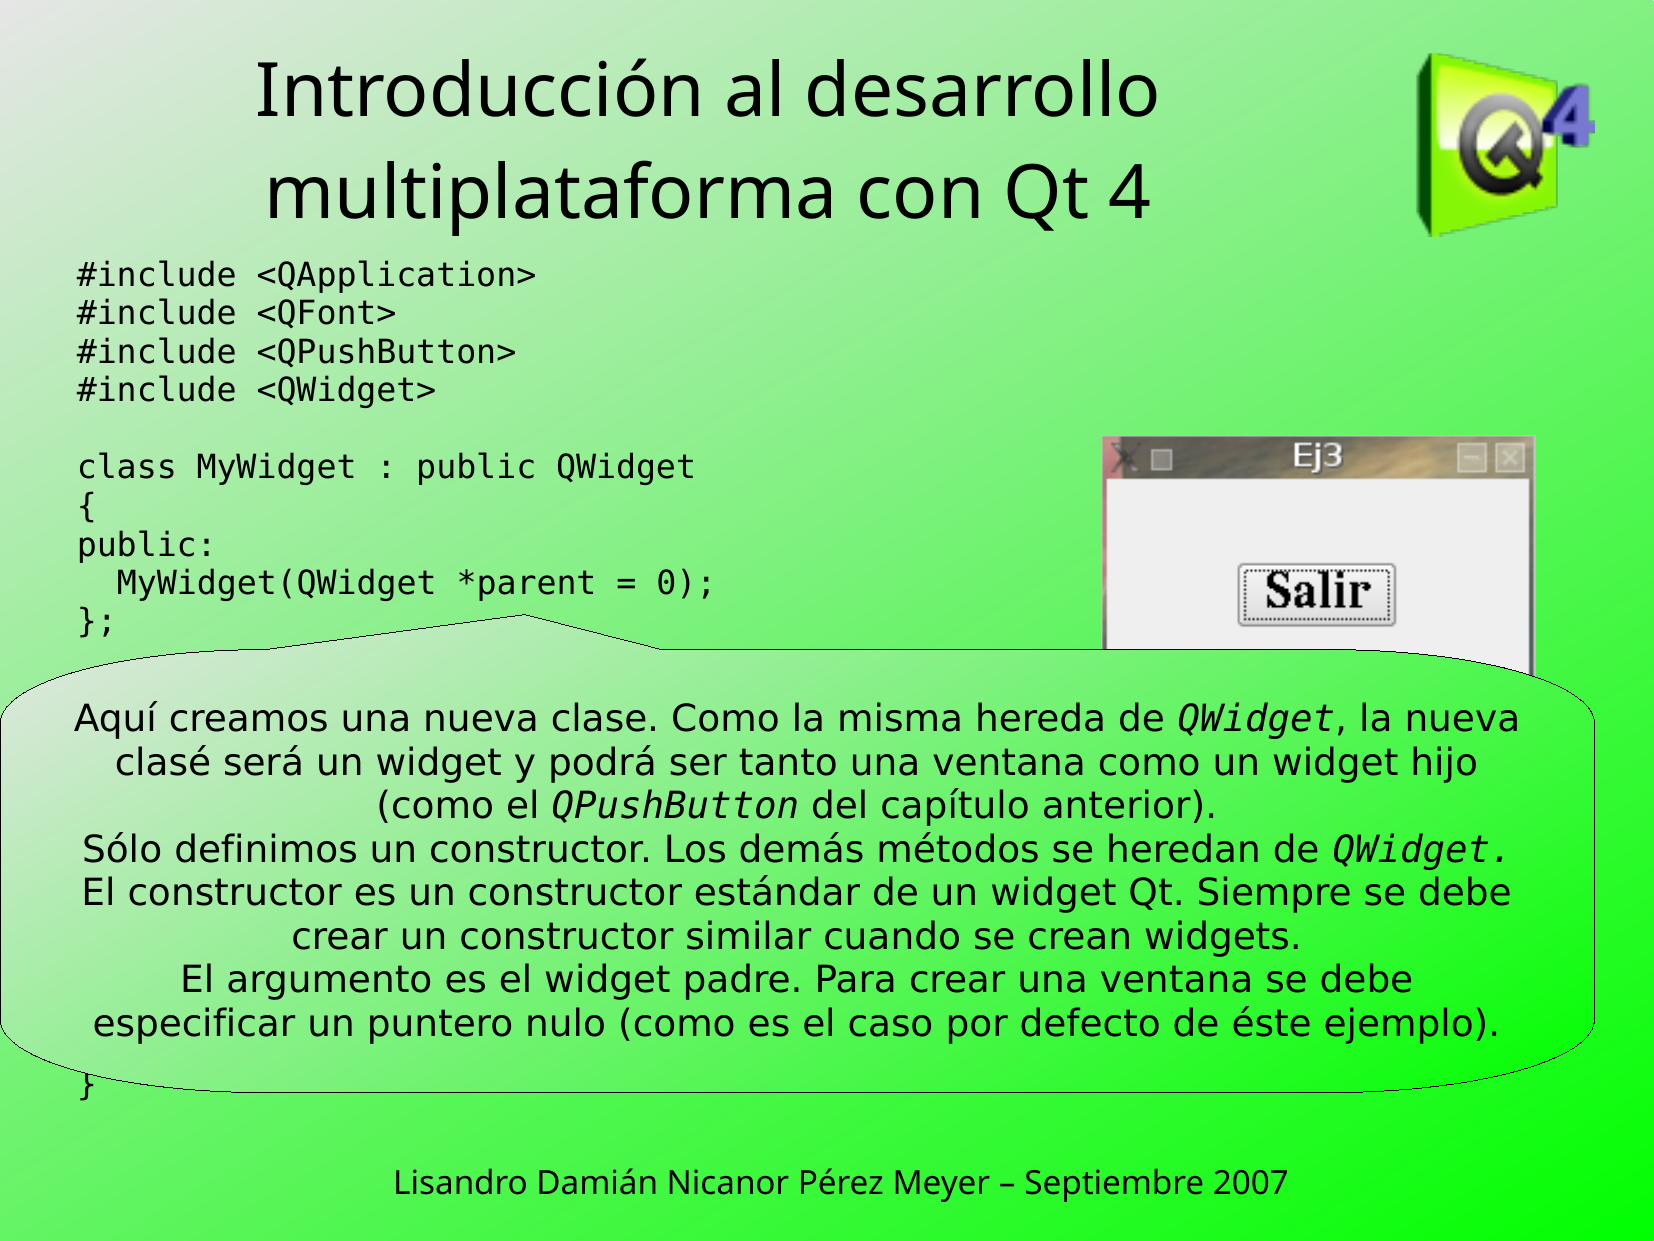

# Introducción al desarrollo multiplataforma con Qt 4
#include <QApplication>
#include <QFont>
#include <QPushButton>
#include <QWidget>
class MyWidget : public QWidget
{
public:
 MyWidget(QWidget *parent = 0);
};
MyWidget::MyWidget(QWidget *parent)
 : QWidget(parent)
{
 setFixedSize(200, 120);
 QPushButton *quit = new QPushButton(tr("Salir"), this);
 quit->setGeometry(62, 40, 75, 30);
 quit->setFont(QFont("Times", 18, QFont::Bold));
 connect(quit, SIGNAL(clicked()), qApp, SLOT(quit()));
}
Aquí creamos una nueva clase. Como la misma hereda de QWidget, la nueva clasé será un widget y podrá ser tanto una ventana como un widget hijo (como el QPushButton del capítulo anterior).
Sólo definimos un constructor. Los demás métodos se heredan de QWidget. El constructor es un constructor estándar de un widget Qt. Siempre se debe crear un constructor similar cuando se crean widgets.
El argumento es el widget padre. Para crear una ventana se debe especificar un puntero nulo (como es el caso por defecto de éste ejemplo).
Lisandro Damián Nicanor Pérez Meyer – Septiembre 2007